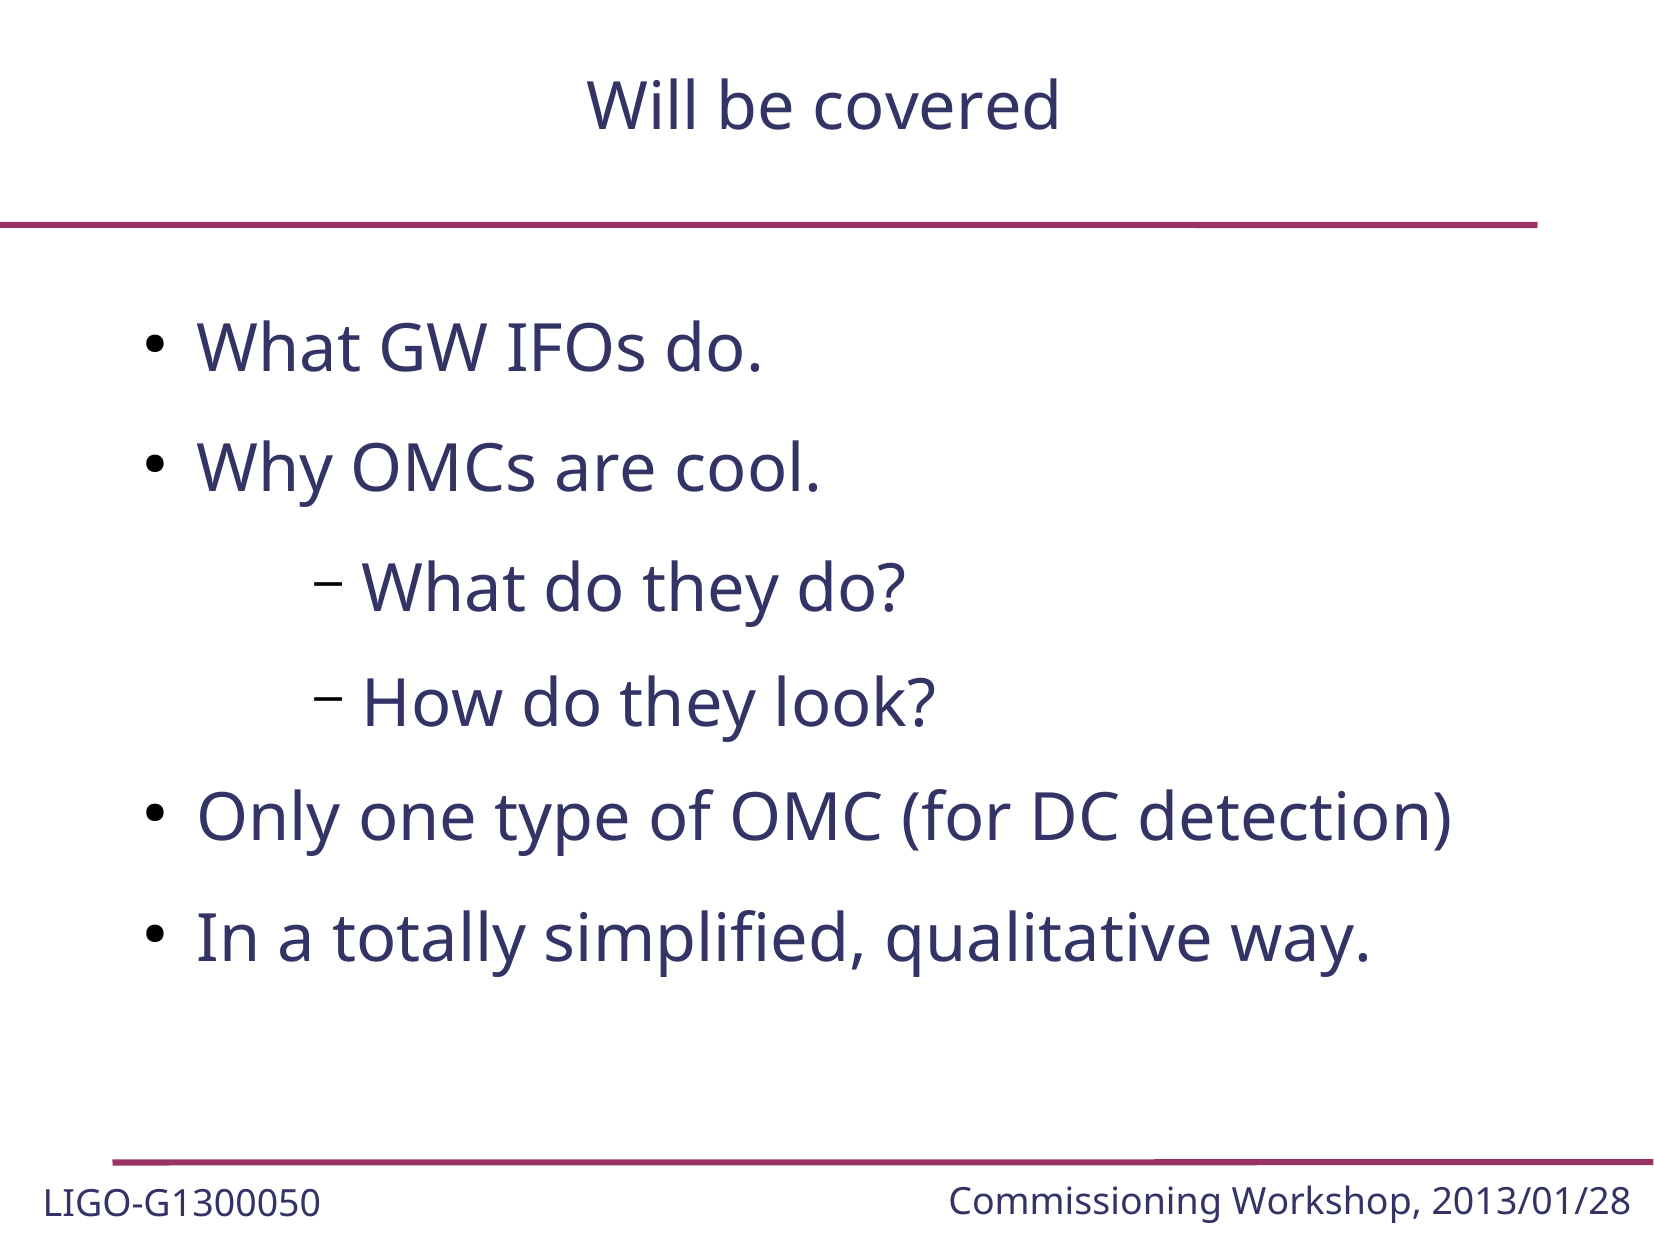

# Will be covered
What GW IFOs do.
Why OMCs are cool.
What do they do?
How do they look?
Only one type of OMC (for DC detection)
In a totally simplified, qualitative way.